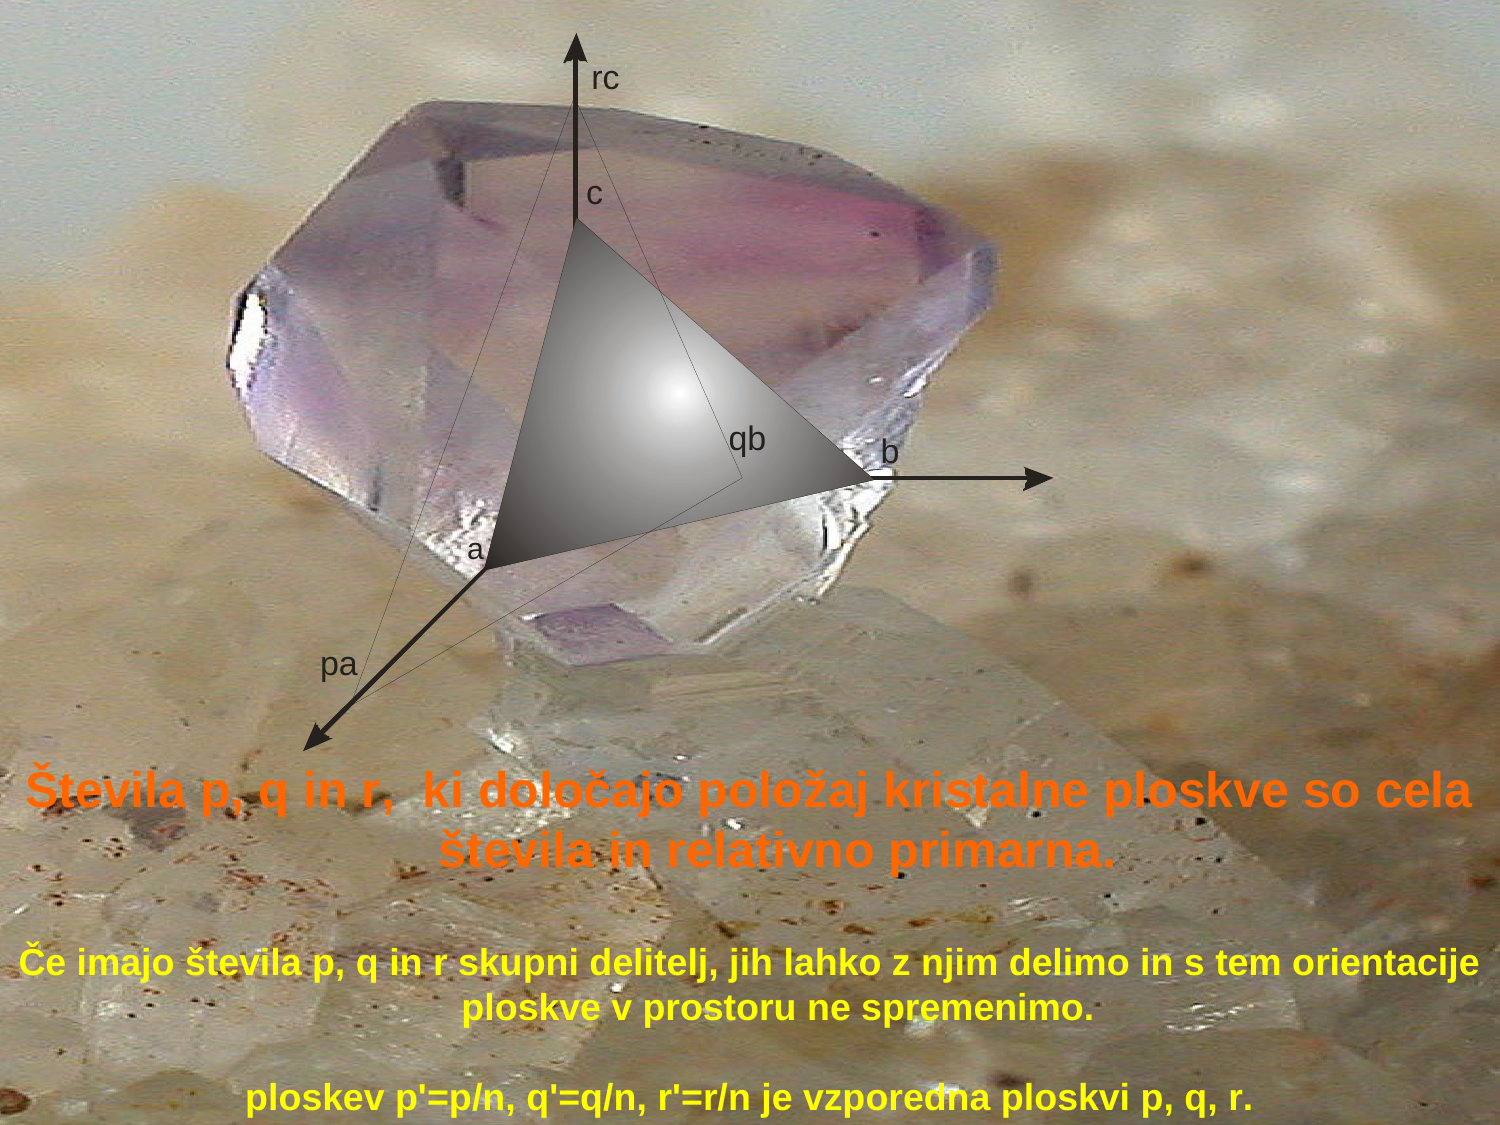

Števila p, q in r, ki določajo položaj kristalne ploskve so cela števila in relativno primarna.
Če imajo števila p, q in r skupni delitelj, jih lahko z njim delimo in s tem orientacije ploskve v prostoru ne spremenimo.
ploskev p'=p/n, q'=q/n, r'=r/n je vzporedna ploskvi p, q, r.